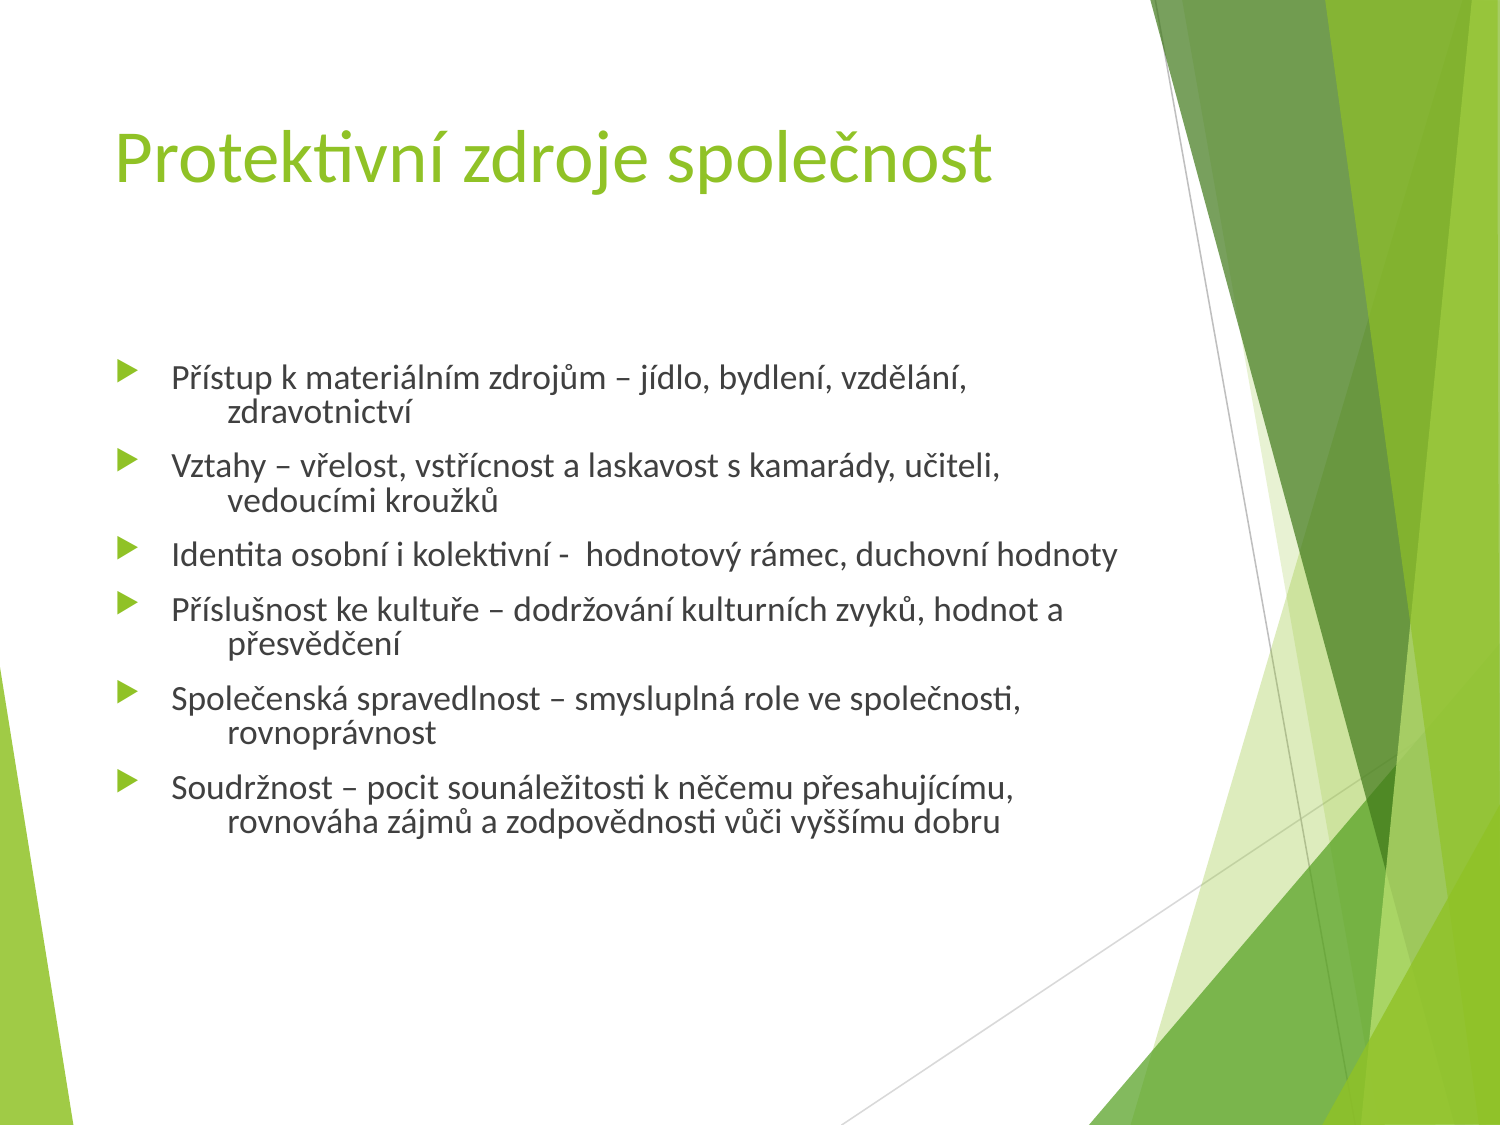

# Protektivní zdroje společnost
Přístup k materiálním zdrojům – jídlo, bydlení, vzdělání, zdravotnictví
Vztahy – vřelost, vstřícnost a laskavost s kamarády, učiteli, vedoucími kroužků
Identita osobní i kolektivní - hodnotový rámec, duchovní hodnoty
Příslušnost ke kultuře – dodržování kulturních zvyků, hodnot a přesvědčení
Společenská spravedlnost – smysluplná role ve společnosti, rovnoprávnost
Soudržnost – pocit sounáležitosti k něčemu přesahujícímu, rovnováha zájmů a zodpovědnosti vůči vyššímu dobru